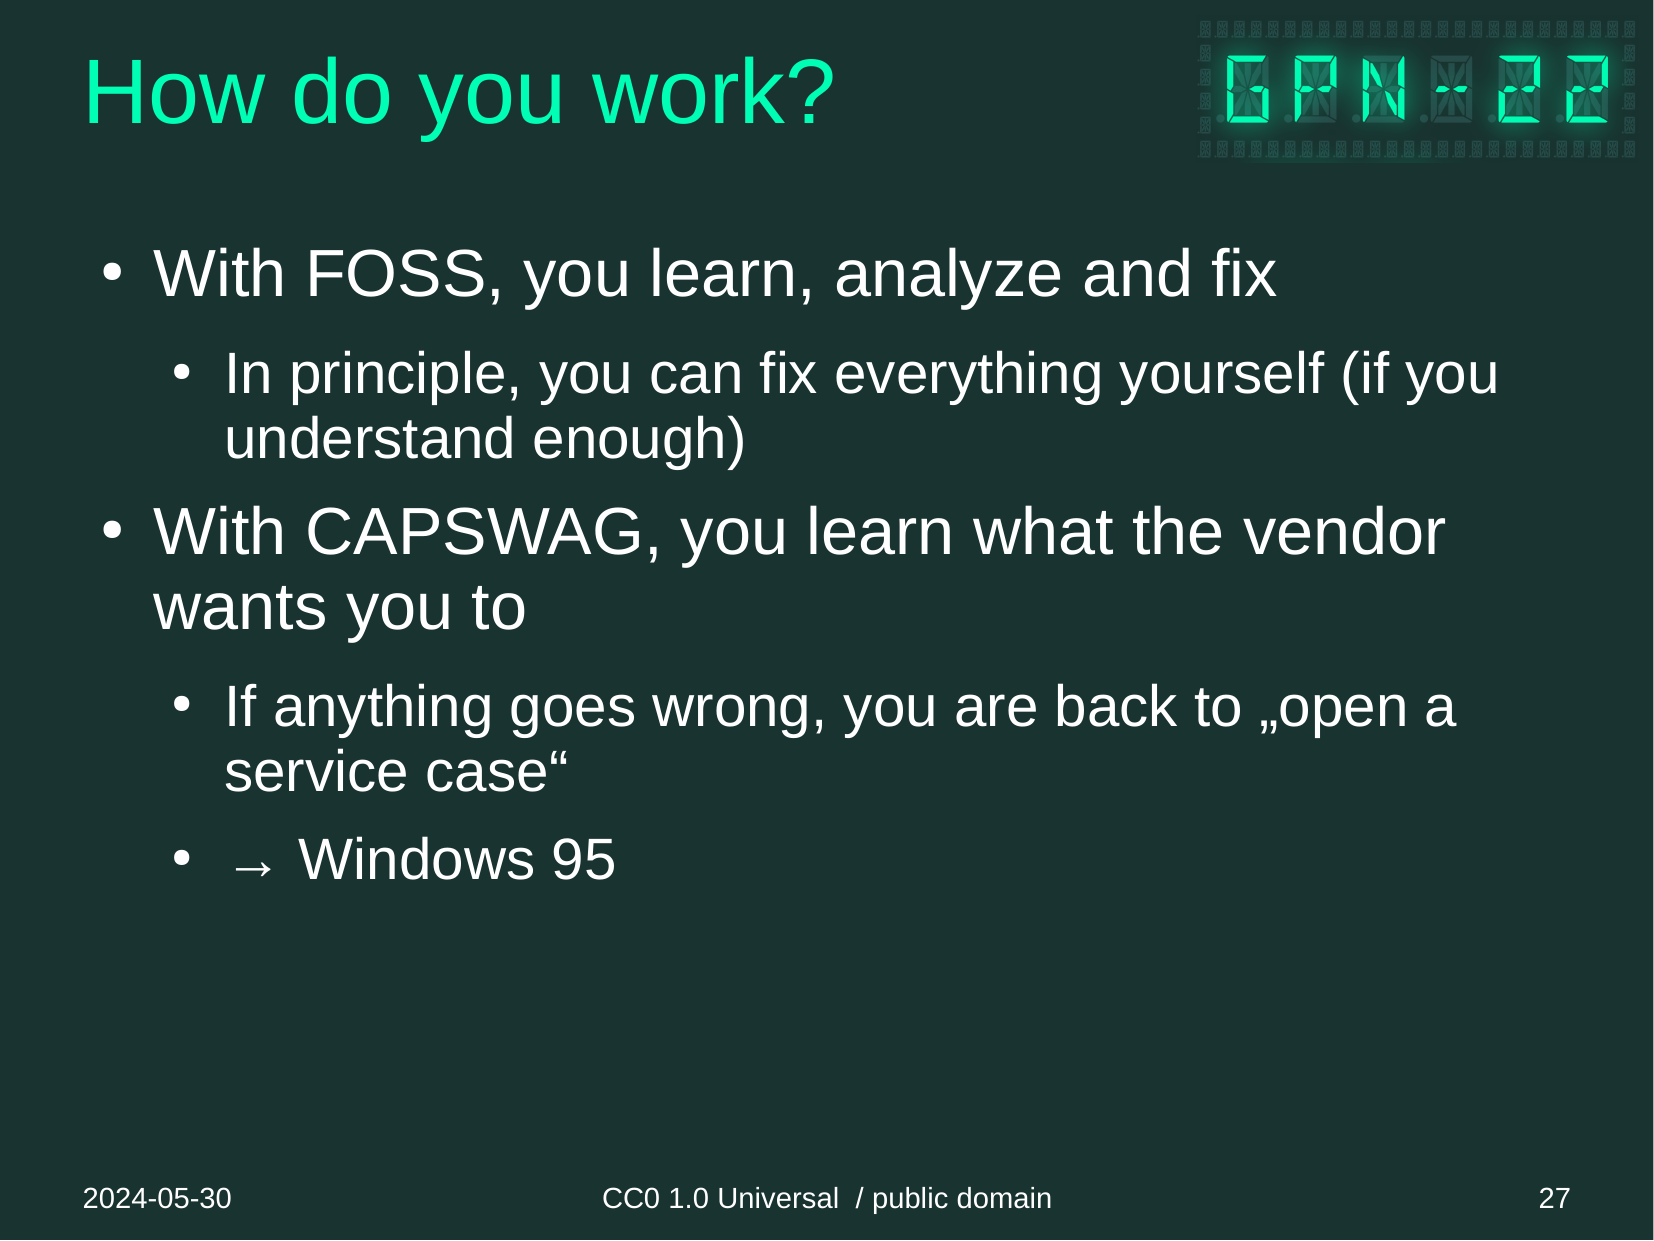

# How do you work?
With FOSS, you learn, analyze and fix
In principle, you can fix everything yourself (if you understand enough)
With CAPSWAG, you learn what the vendor wants you to
If anything goes wrong, you are back to „open a service case“
→ Windows 95